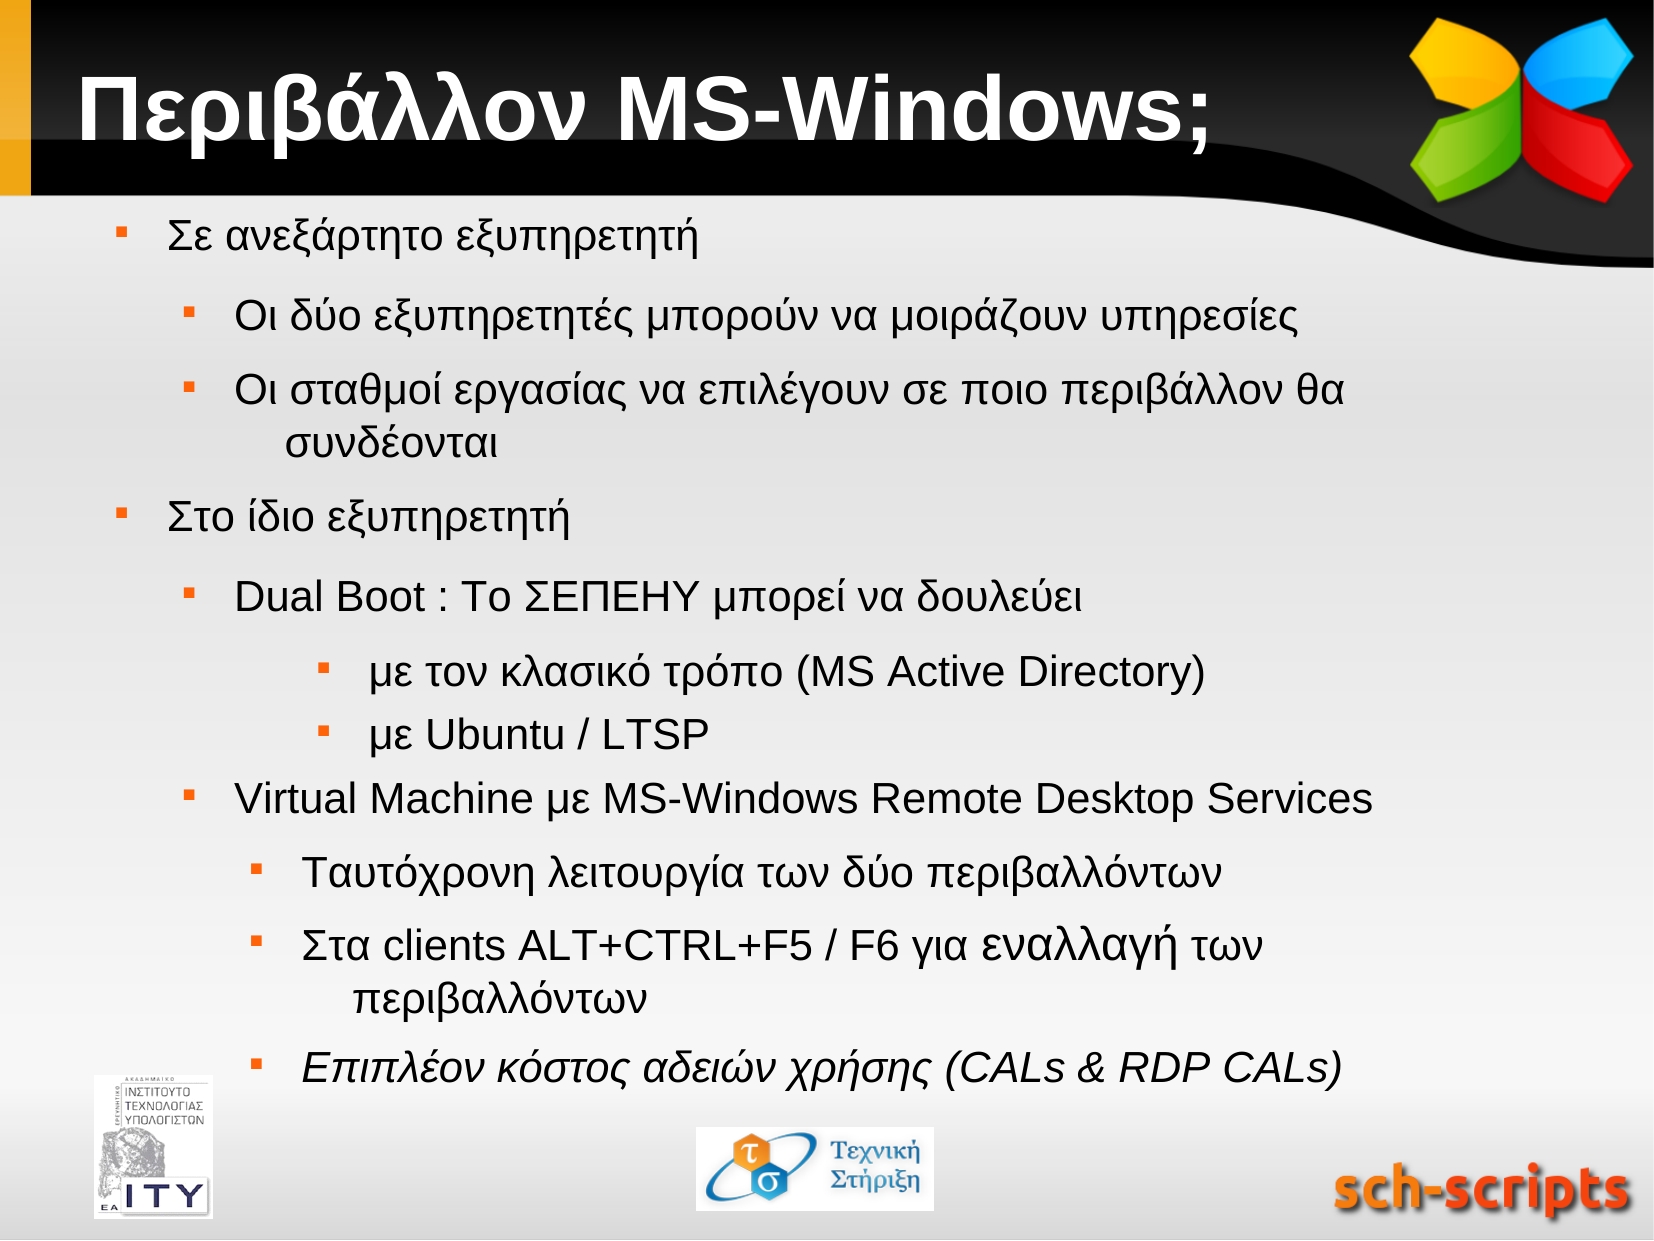

# Περιβάλλον MS-Windows;
Σε ανεξάρτητο εξυπηρετητή
Οι δύο εξυπηρετητές μπορούν να μοιράζουν υπηρεσίες
Οι σταθμοί εργασίας να επιλέγουν σε ποιο περιβάλλον θα συνδέονται
Στο ίδιο εξυπηρετητή
Dual Boot : Το ΣΕΠΕΗΥ μπορεί να δουλεύει
με τον κλασικό τρόπο (MS Active Directory)
με Ubuntu / LTSP
Virtual Machine με MS-Windows Remote Desktop Services
Ταυτόχρονη λειτουργία των δύο περιβαλλόντων
Στα clients ALT+CTRL+F5 / F6 για εναλλαγή των περιβαλλόντων
Επιπλέον κόστος αδειών χρήσης (CALs & RDP CALs)